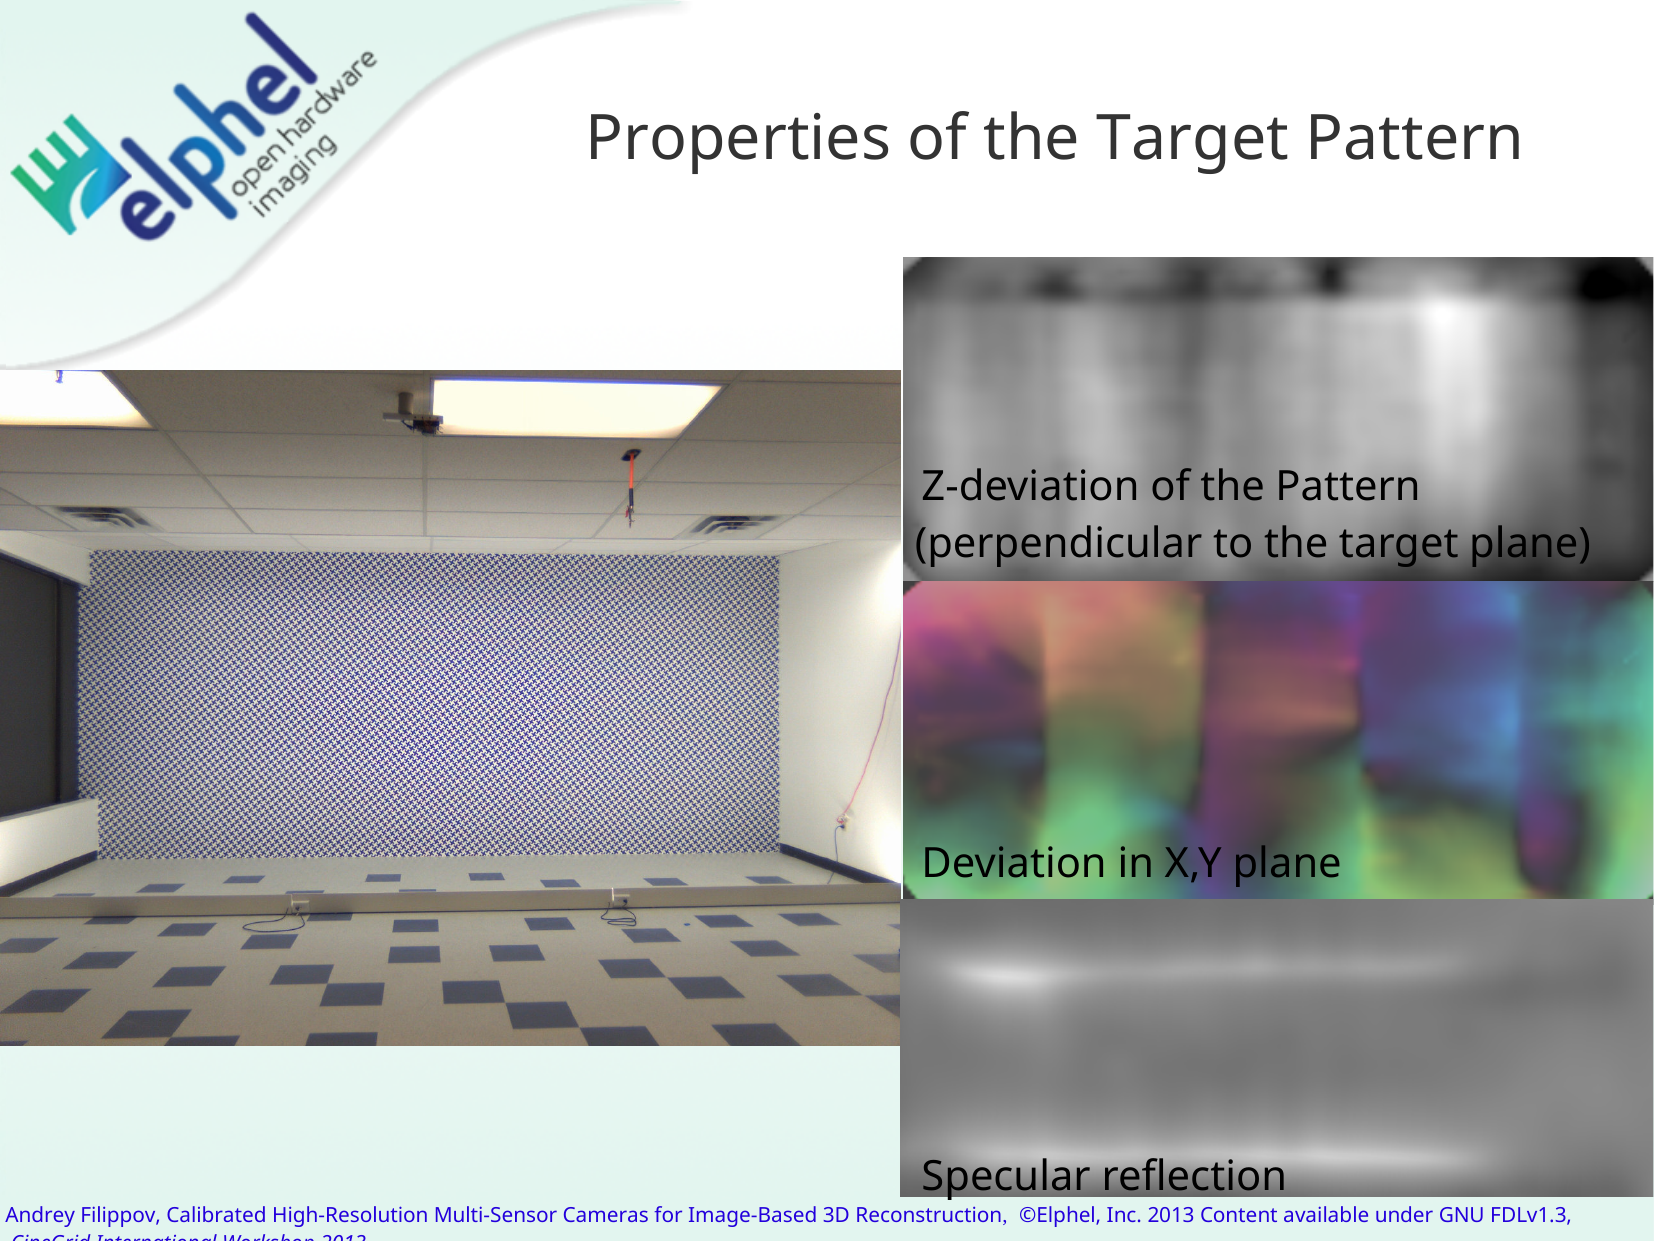

# Properties of the Target Pattern
Z-deviation of the Pattern (perpendicular to the target plane)
Deviation in X,Y plane
Specular reflection